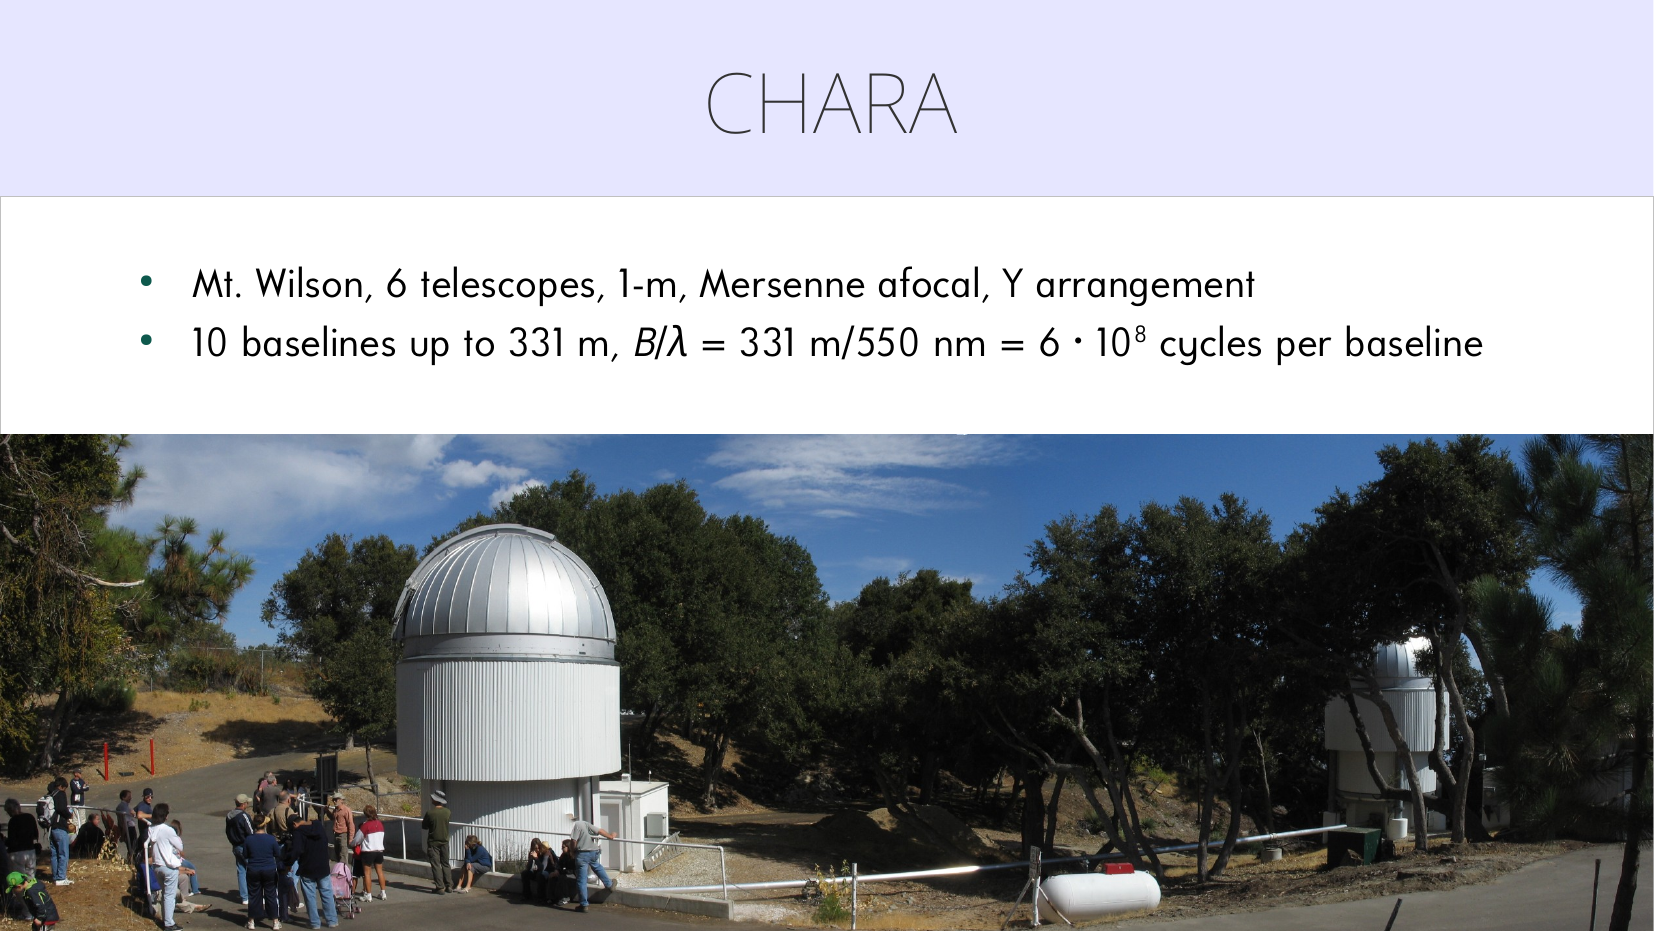

# CHARA
Mt. Wilson, 6 telescopes, 1-m, Mersenne afocal, Y arrangement
10 baselines up to 331 m, B/λ = 331 m/550 nm = 6 ∙ 108 cycles per baseline